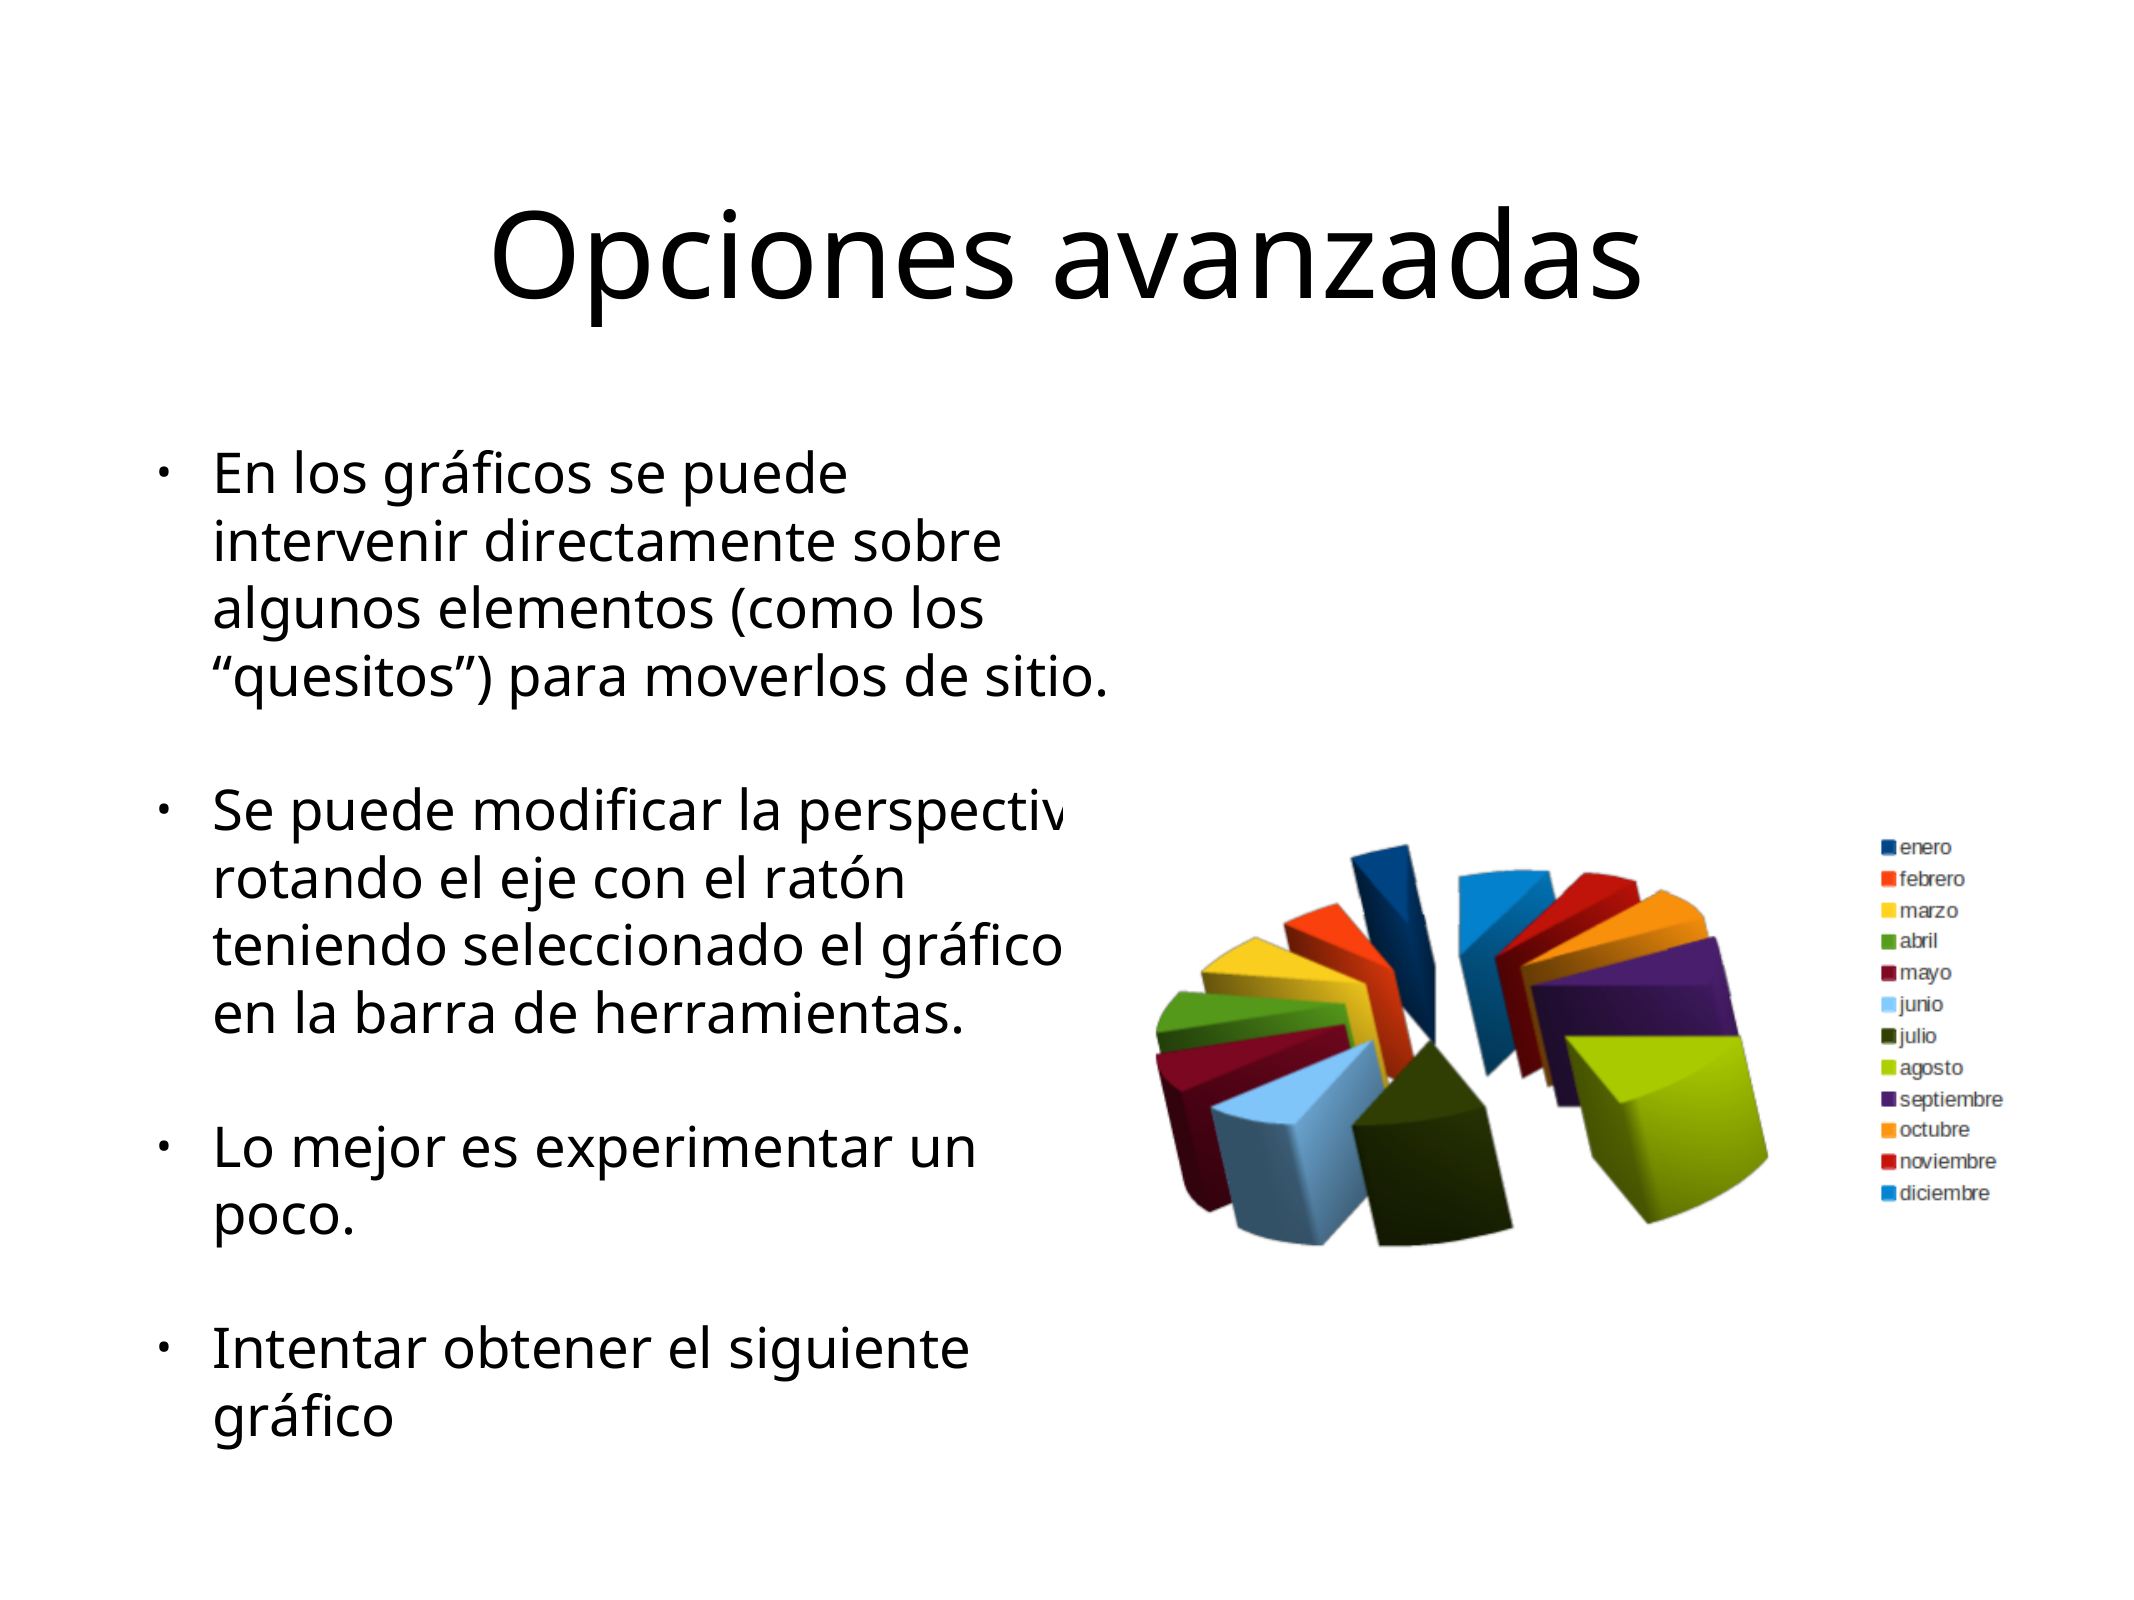

# Opciones avanzadas
En los gráficos se puede intervenir directamente sobre algunos elementos (como los “quesitos”) para moverlos de sitio.
Se puede modificar la perspectiva rotando el eje con el ratón teniendo seleccionado el gráfico en la barra de herramientas.
Lo mejor es experimentar un poco.
Intentar obtener el siguiente gráfico